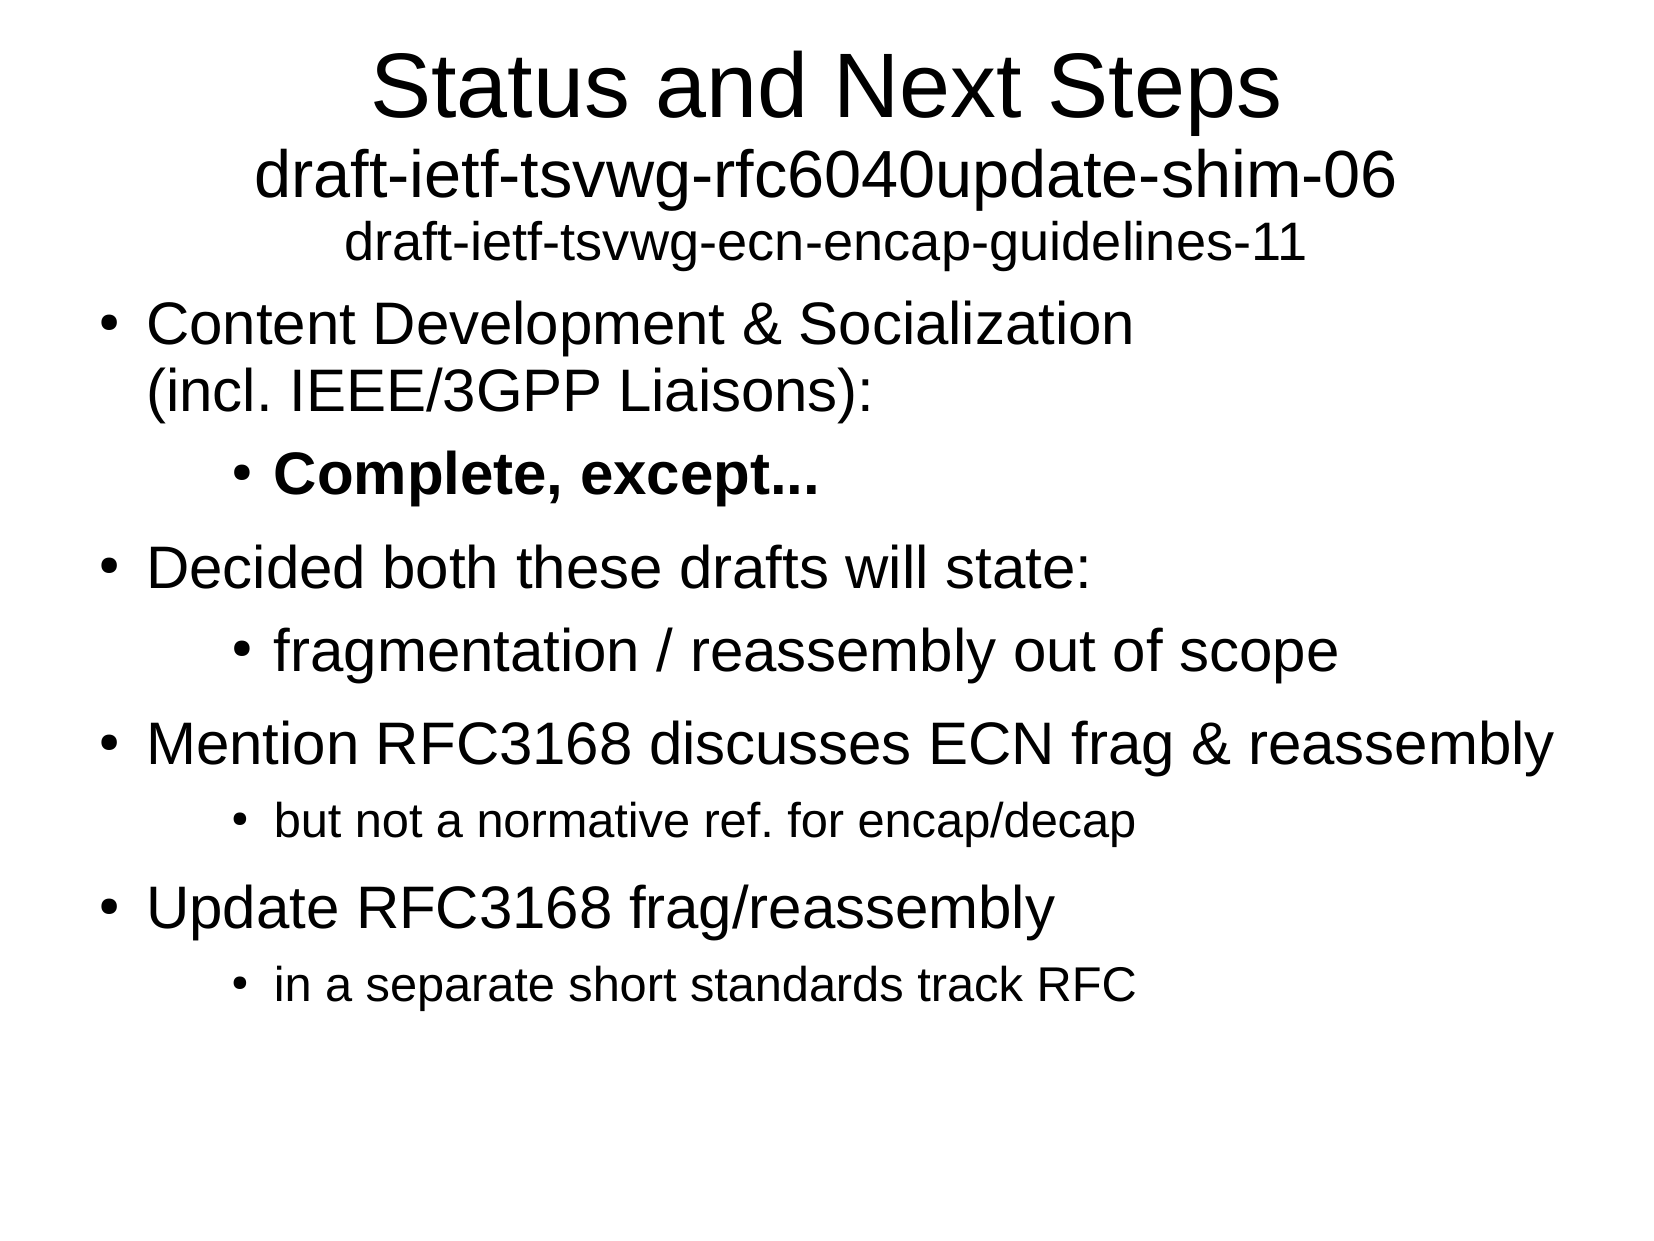

# Status and Next Steps draft-ietf-tsvwg-rfc6040update-shim-06 draft-ietf-tsvwg-ecn-encap-guidelines-11
Content Development & Socialization
(incl. IEEE/3GPP Liaisons):
Complete, except...
Decided both these drafts will state:
fragmentation / reassembly out of scope
Mention RFC3168 discusses ECN frag & reassembly
but not a normative ref. for encap/decap
Update RFC3168 frag/reassembly
in a separate short standards track RFC